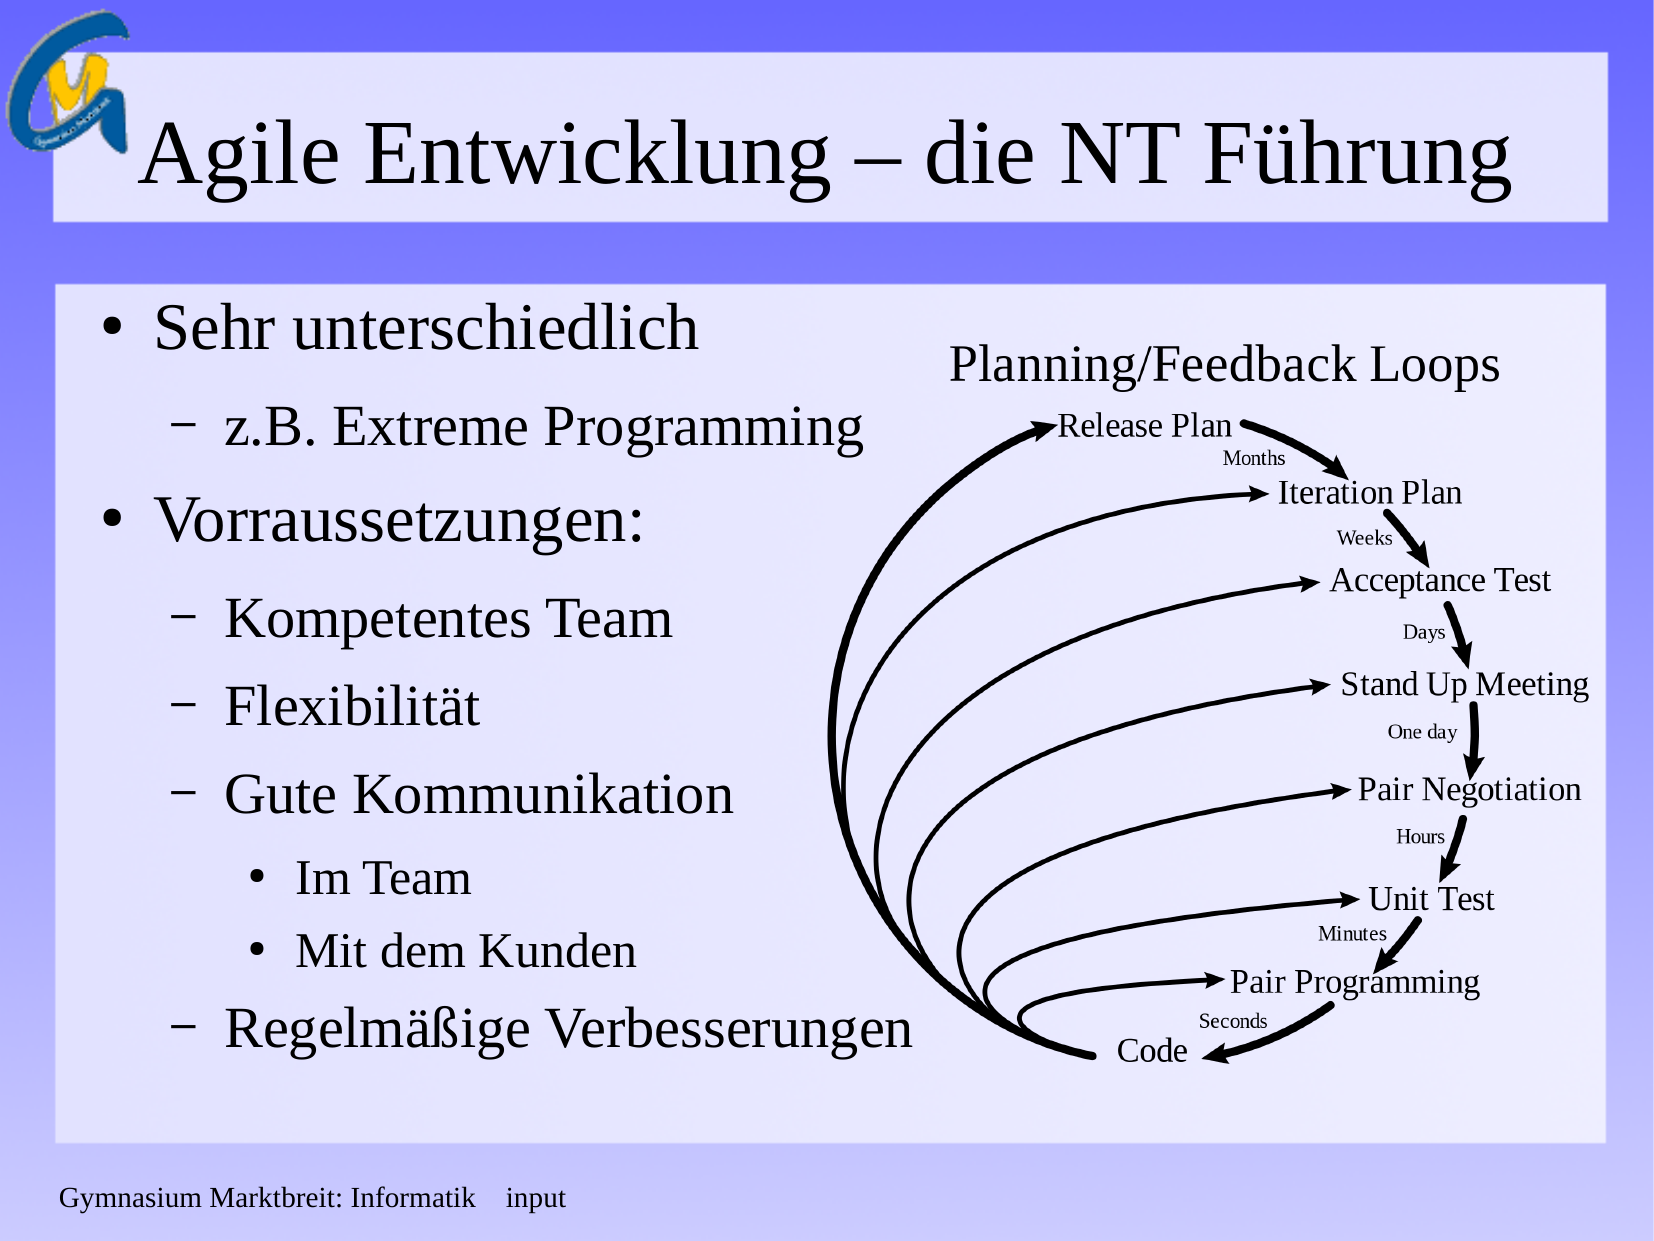

# Agile Entwicklung – die NT Führung
Sehr unterschiedlich
z.B. Extreme Programming
Vorraussetzungen:
Kompetentes Team
Flexibilität
Gute Kommunikation
Im Team
Mit dem Kunden
Regelmäßige Verbesserungen